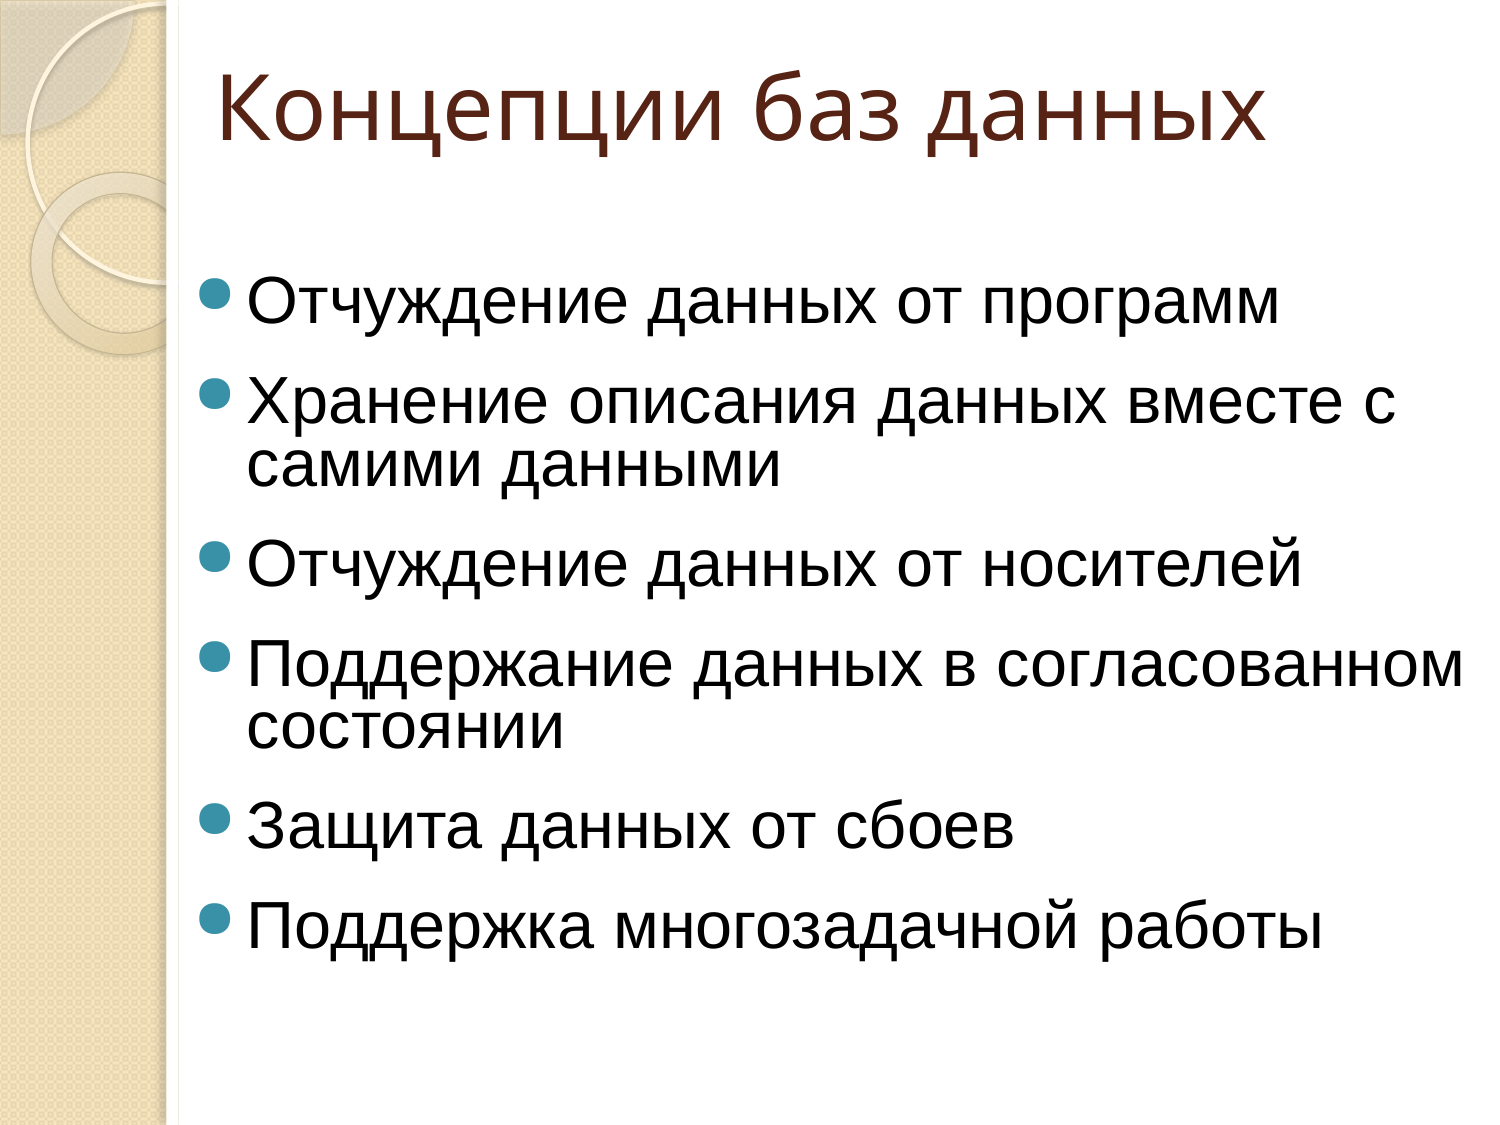

Концепции баз данных
# Отчуждение данных от программ
Хранение описания данных вместе с самими данными
Отчуждение данных от носителей
Поддержание данных в согласованном состоянии
Защита данных от сбоев
Поддержка многозадачной работы